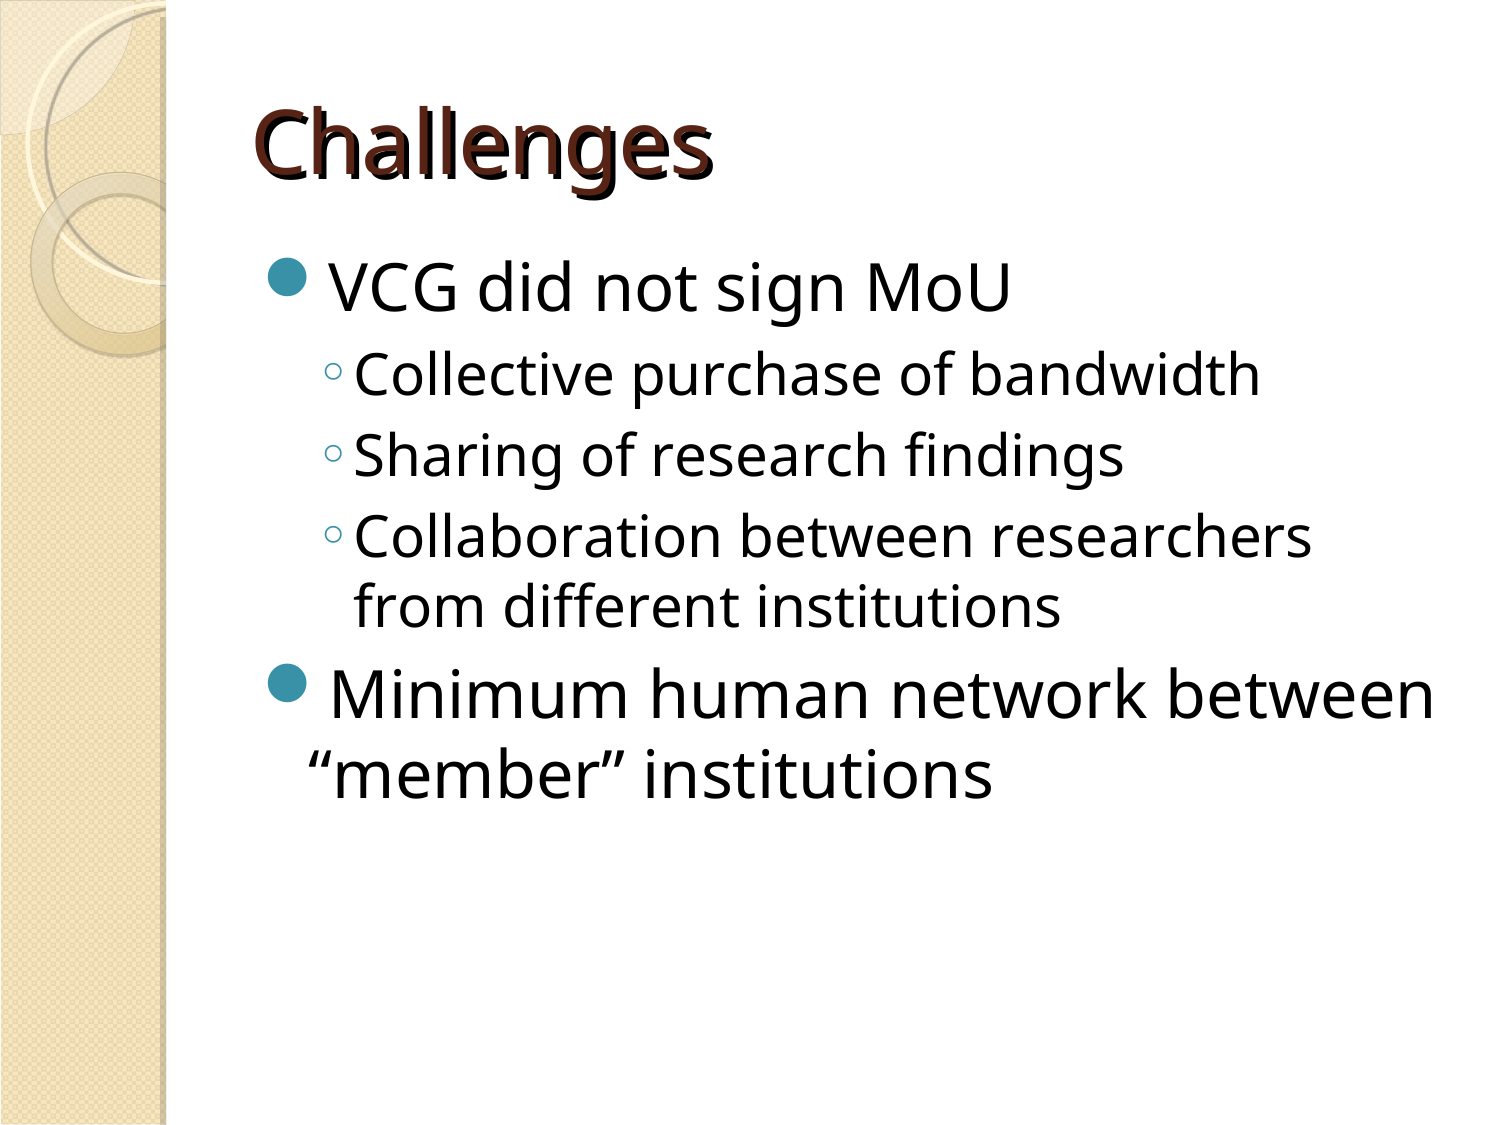

Challenges
VCG did not sign MoU
Collective purchase of bandwidth
Sharing of research findings
Collaboration between researchers from different institutions
Minimum human network between “member” institutions